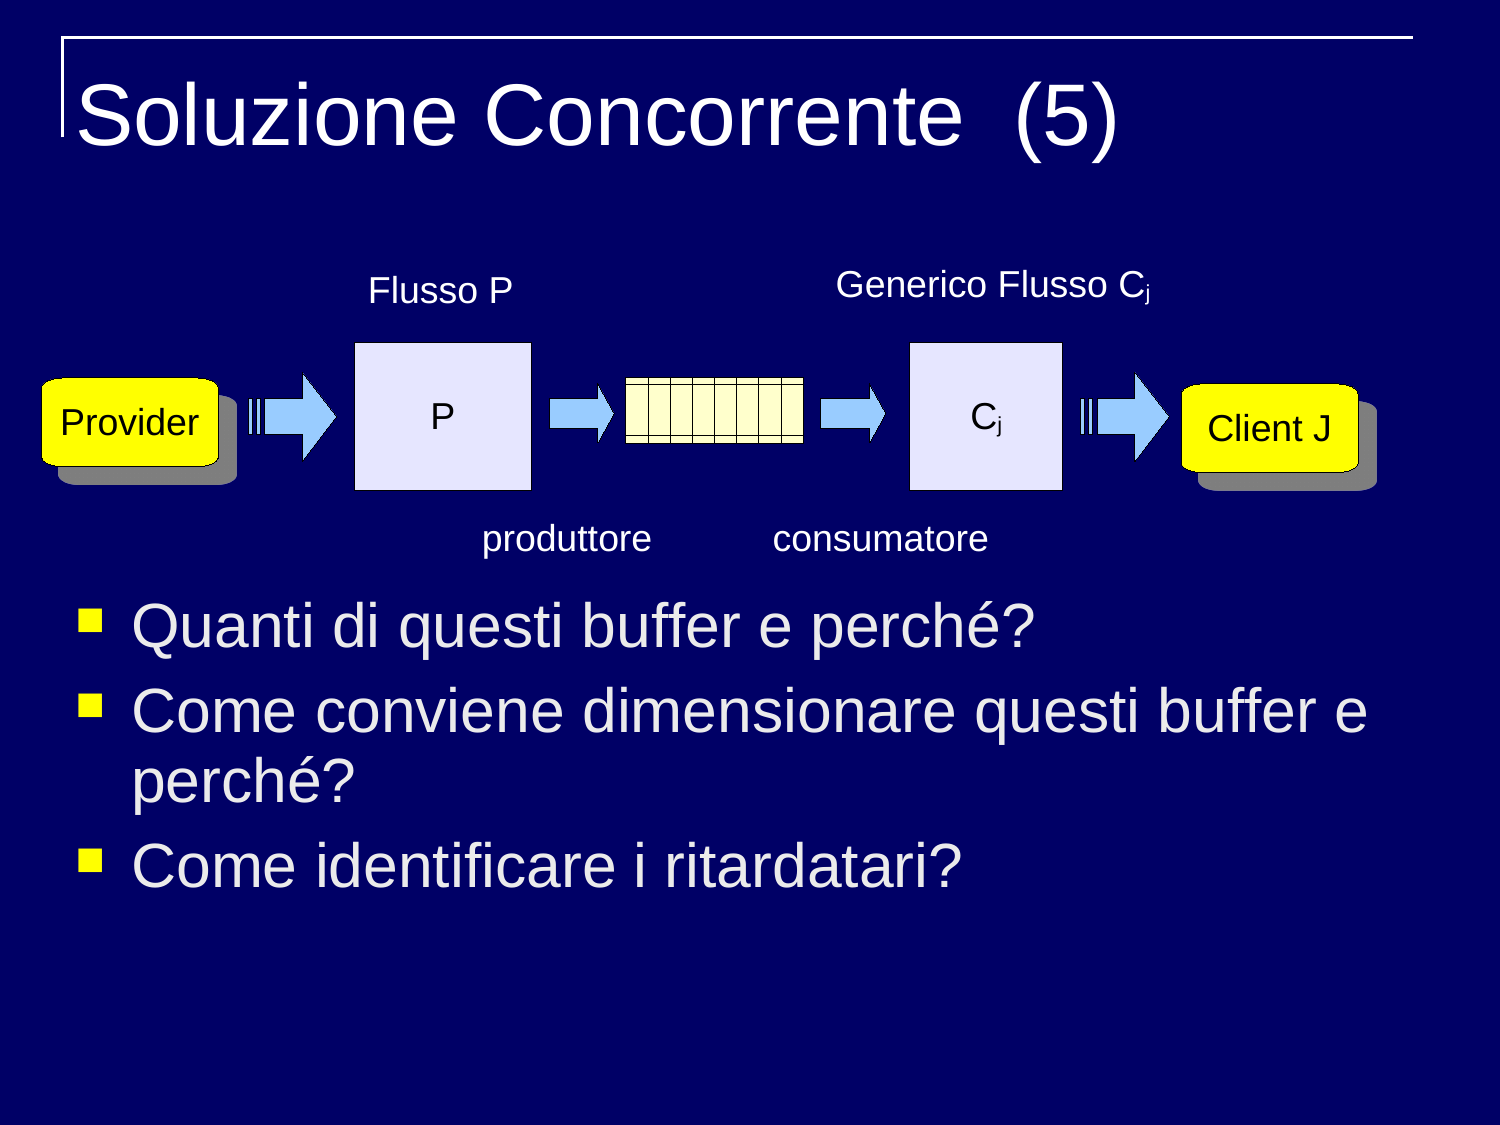

# Soluzione Concorrente (5)
Generico Flusso Cj
 Flusso P
P
Cj
Provider
Client J
produttore
consumatore
Quanti di questi buffer e perché?
Come conviene dimensionare questi buffer e perché?
Come identificare i ritardatari?